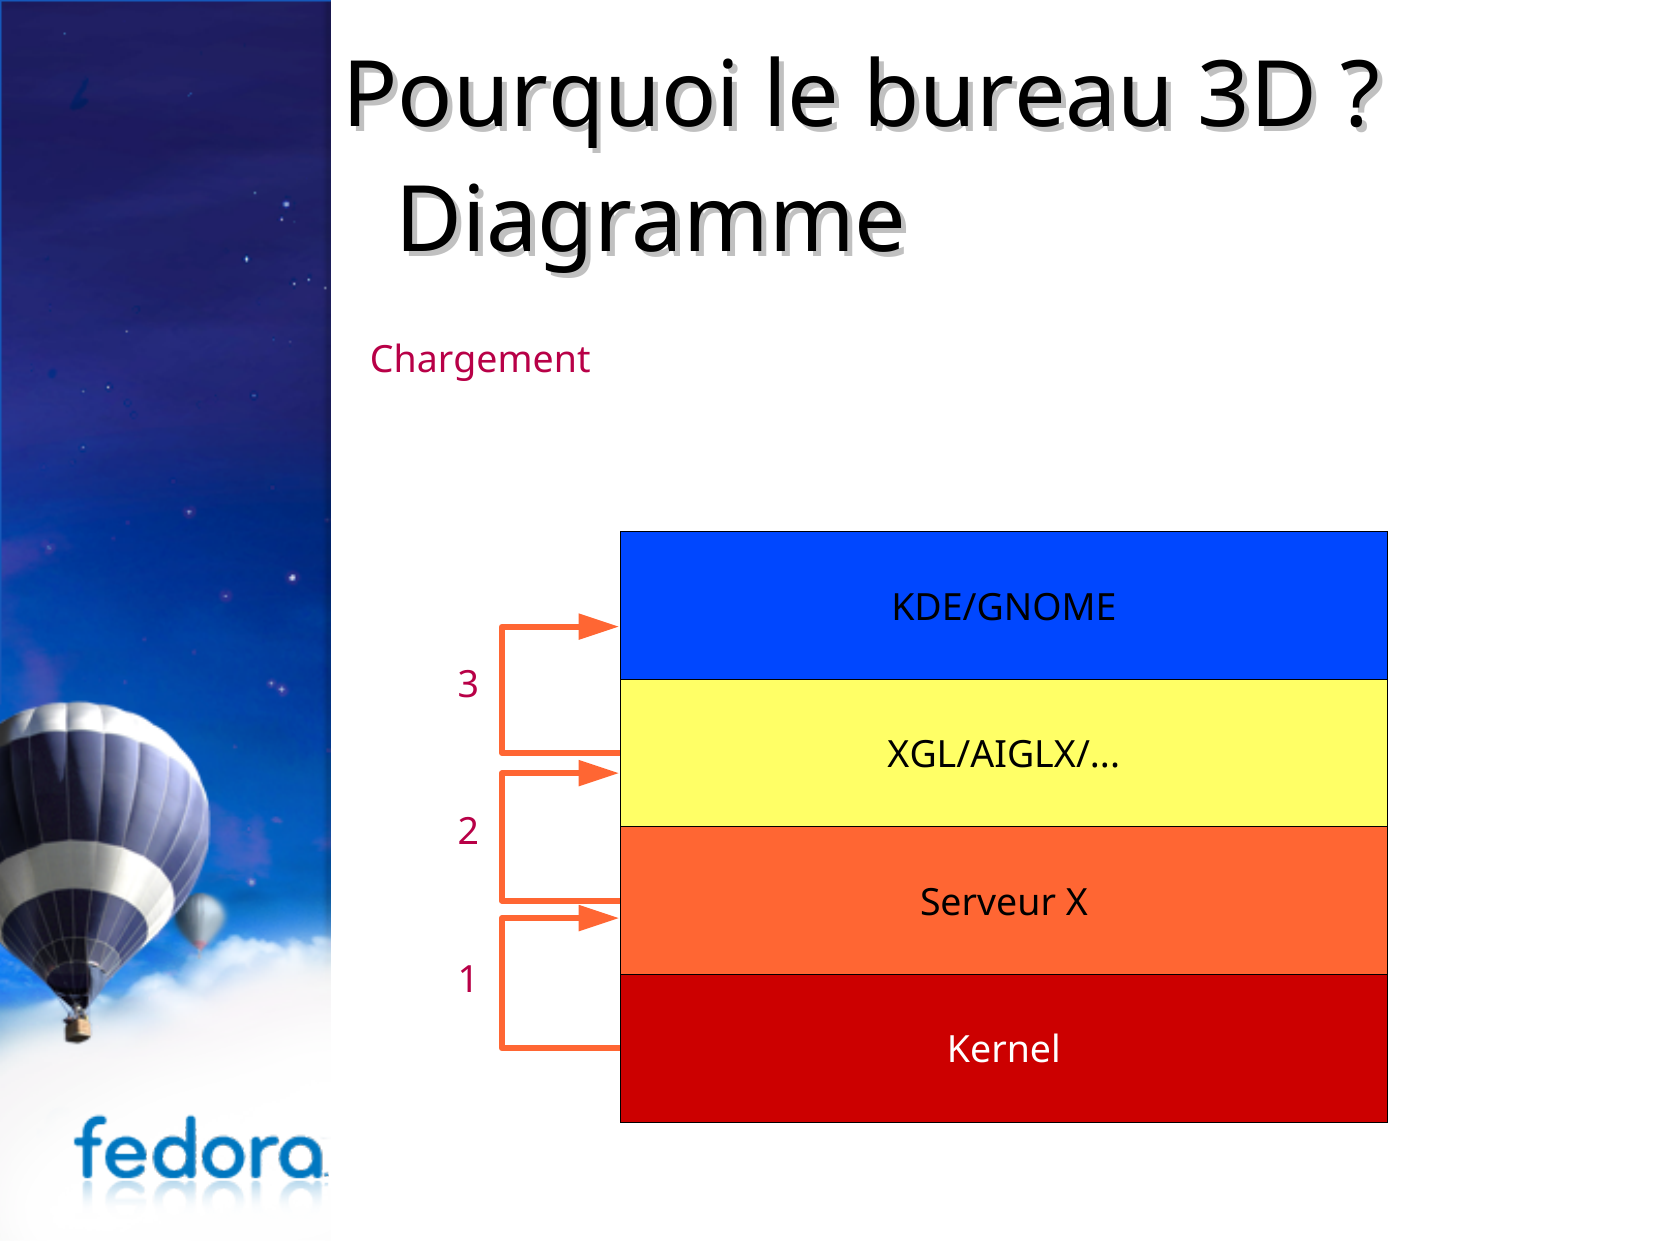

# Pourquoi le bureau 3D ? Diagramme
Chargement
KDE/GNOME
3
XGL/AIGLX/...
2
Serveur X
1
Kernel